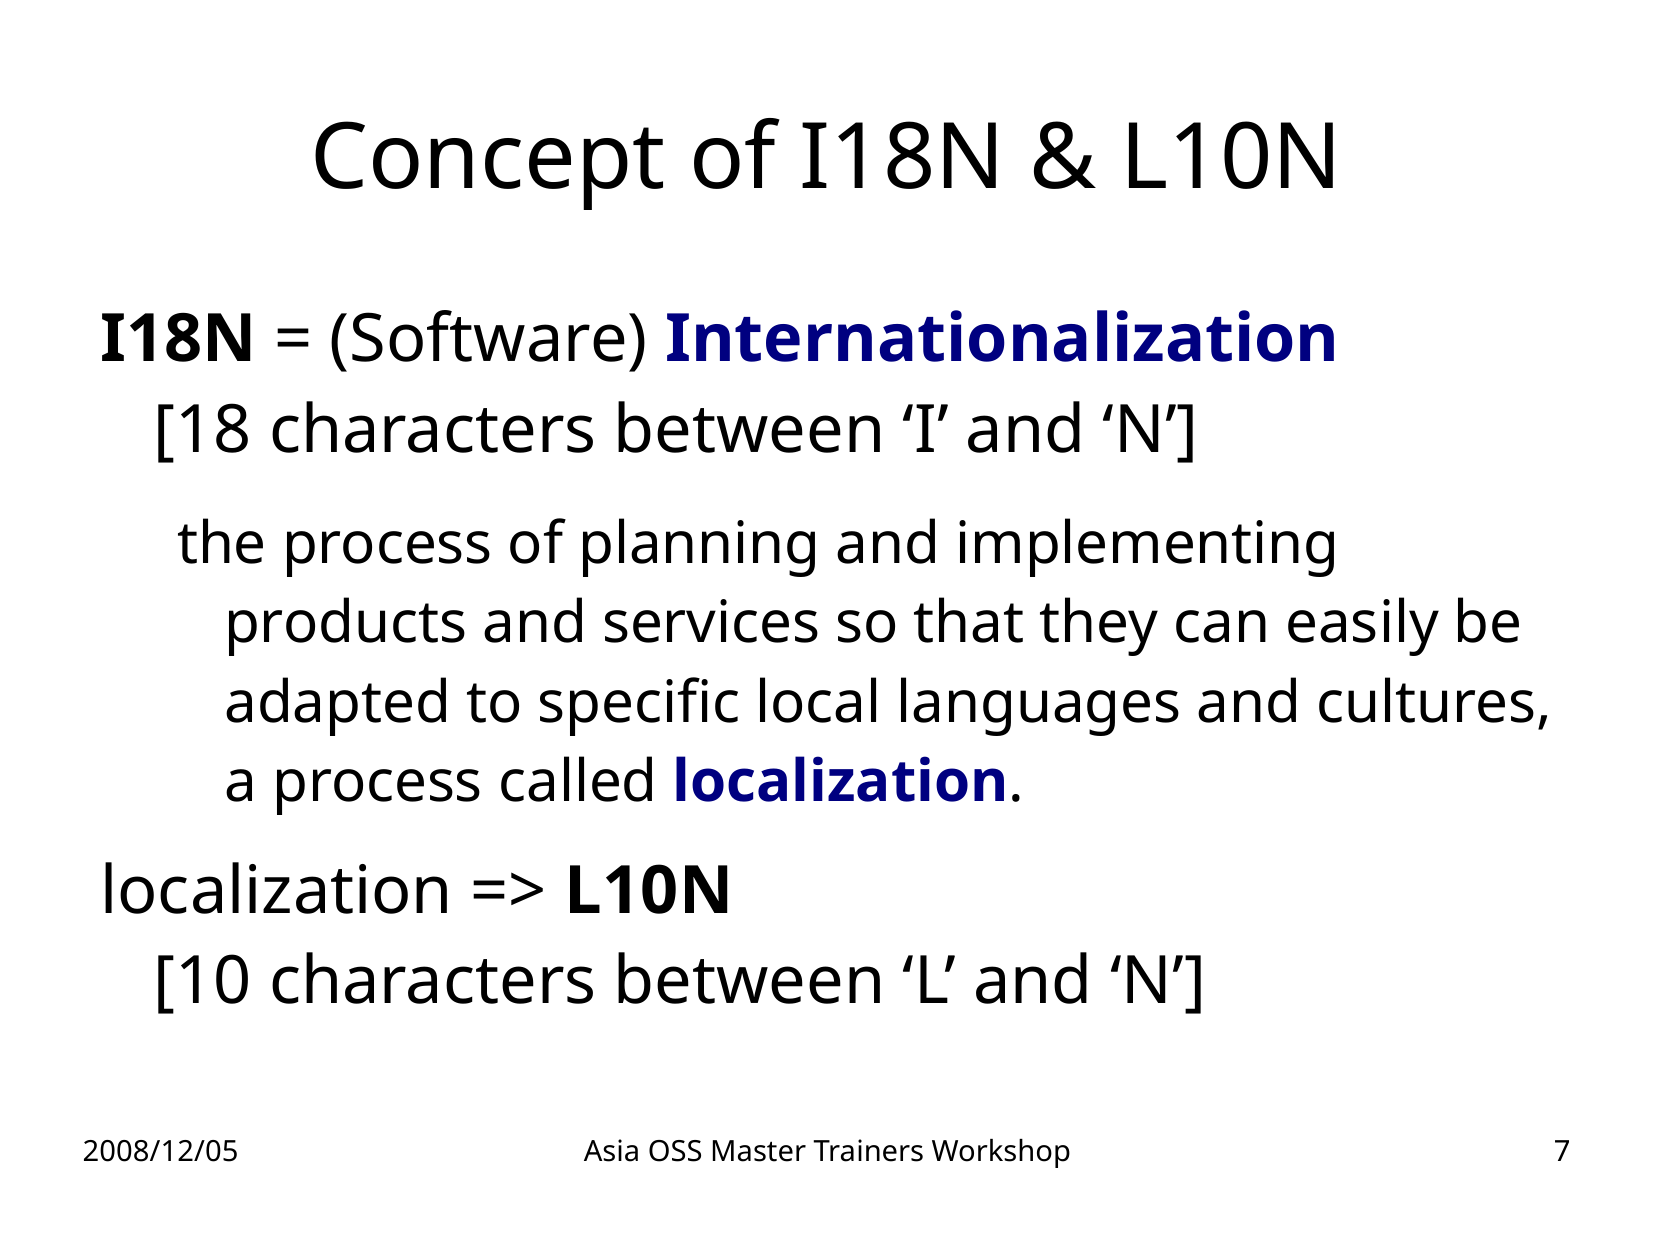

# Concept of I18N & L10N
I18N = (Software) Internationalization
[18 characters between ‘I’ and ‘N’]
the process of planning and implementing products and services so that they can easily be adapted to specific local languages and cultures, a process called localization.
localization => L10N
[10 characters between ‘L’ and ‘N’]
2008/12/05
Asia OSS Master Trainers Workshop
7